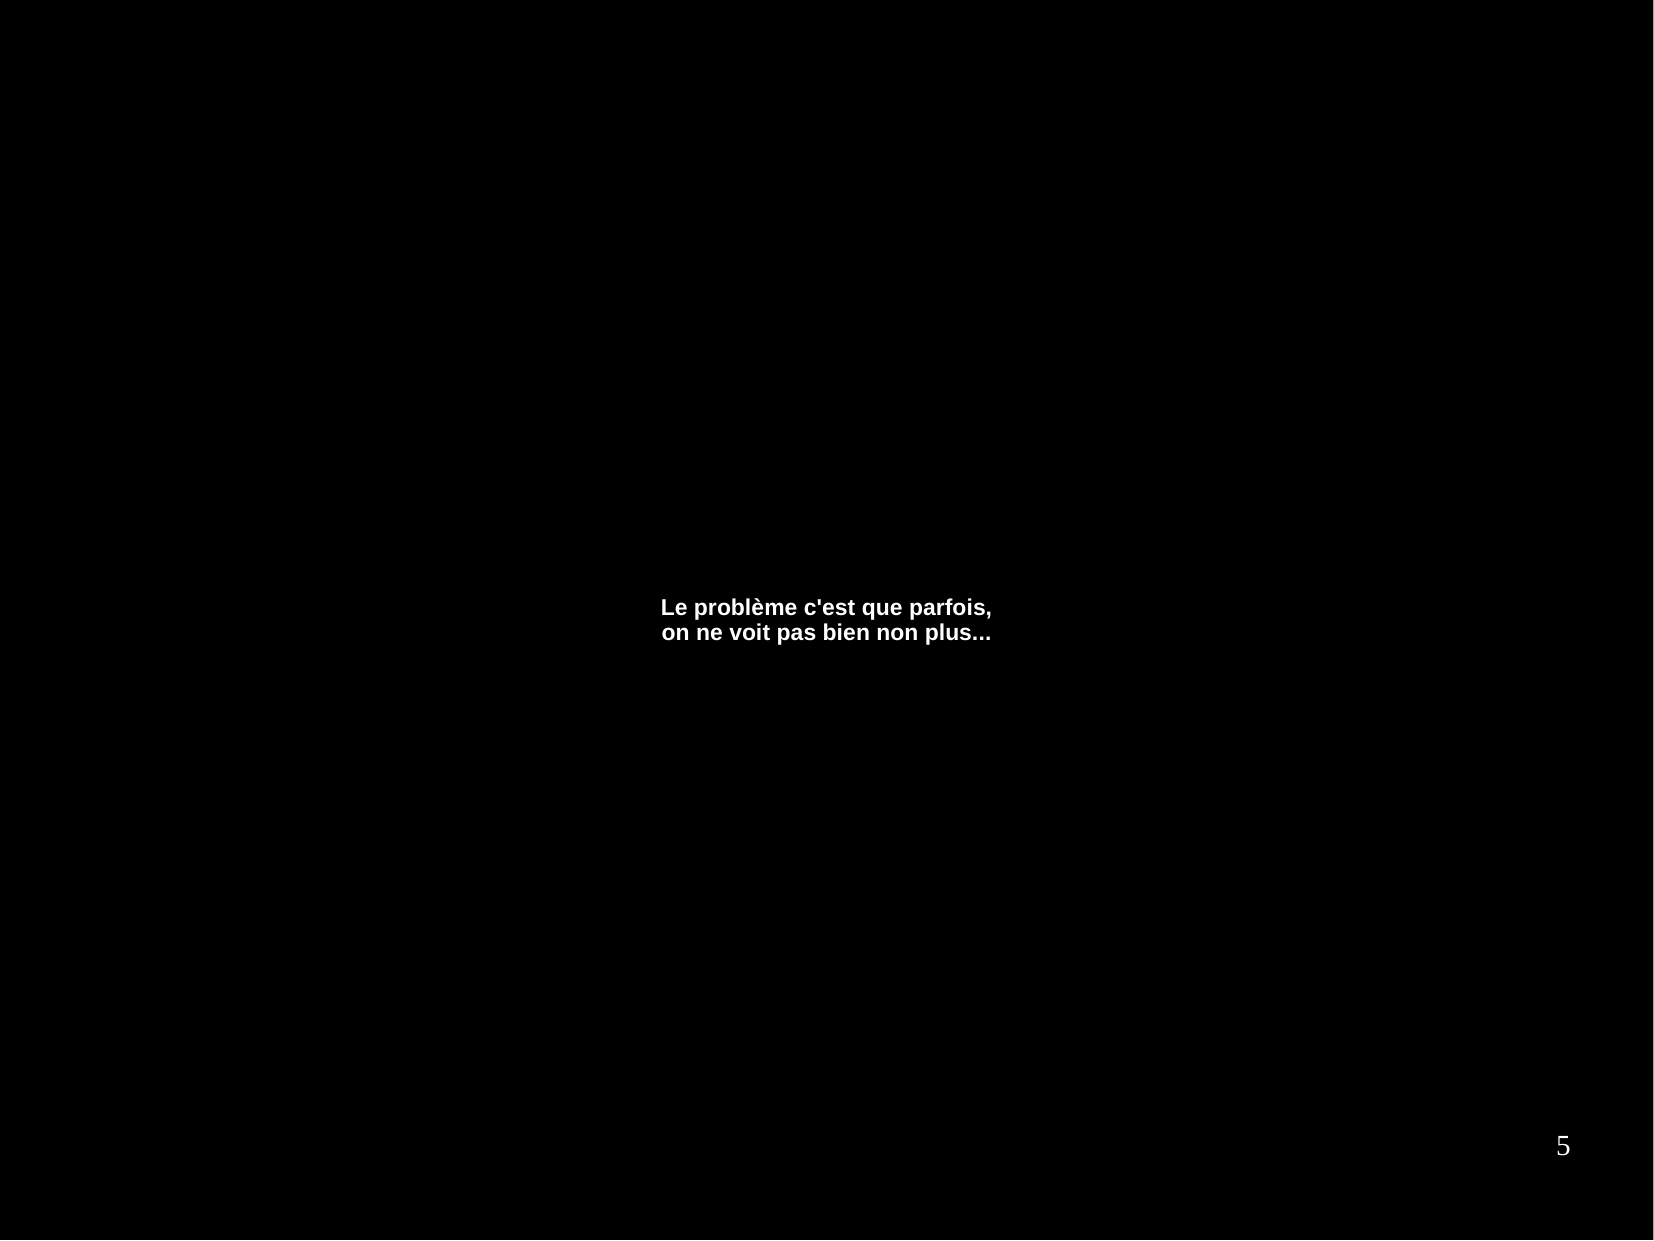

Le problème c'est que parfois,
on ne voit pas bien non plus...
5